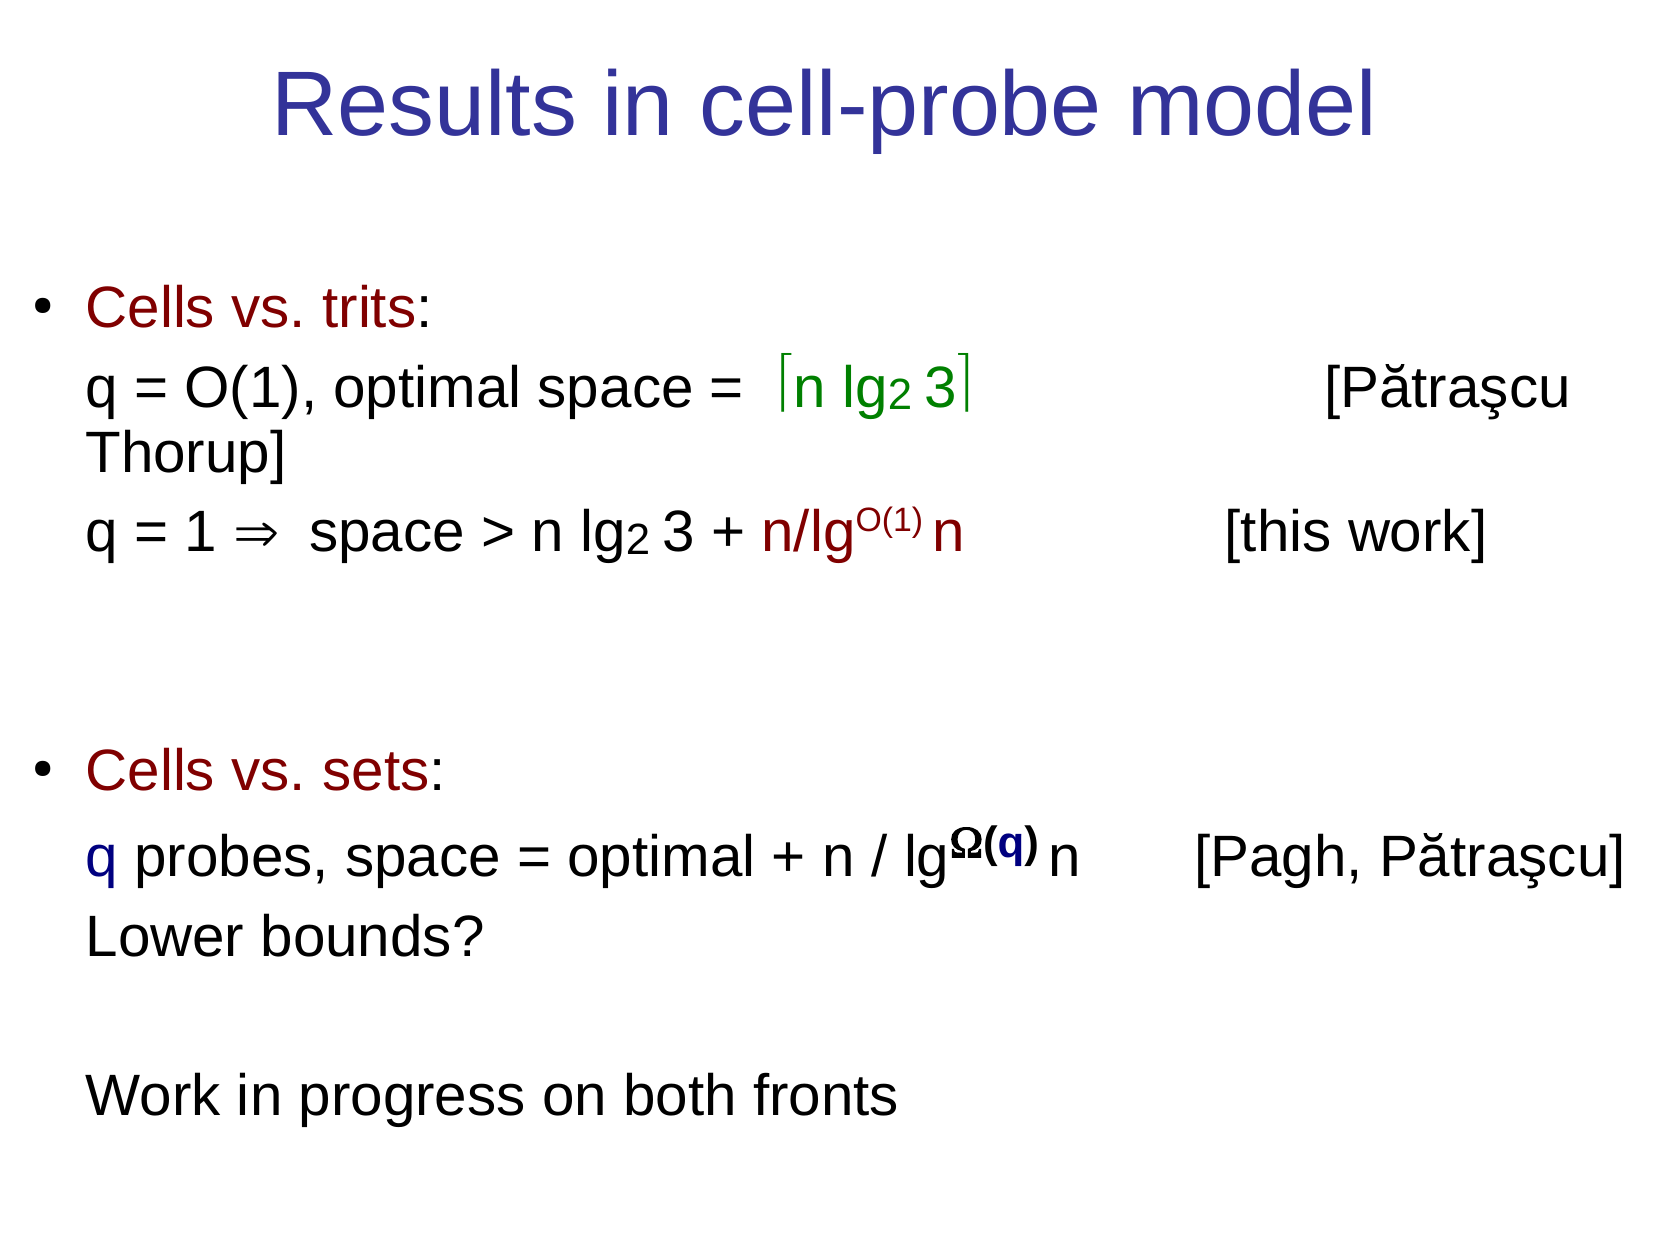

Results in cell-probe model
# Cells vs. trits:
q = O(1), optimal space = n lg2 3 [Pătraşcu Thorup]
q = 1  space > n lg2 3 + n/lgO(1) n [this work]
Cells vs. sets:
q probes, space = optimal + n / lg(q) n [Pagh, Pătraşcu]
Lower bounds?
Work in progress on both fronts